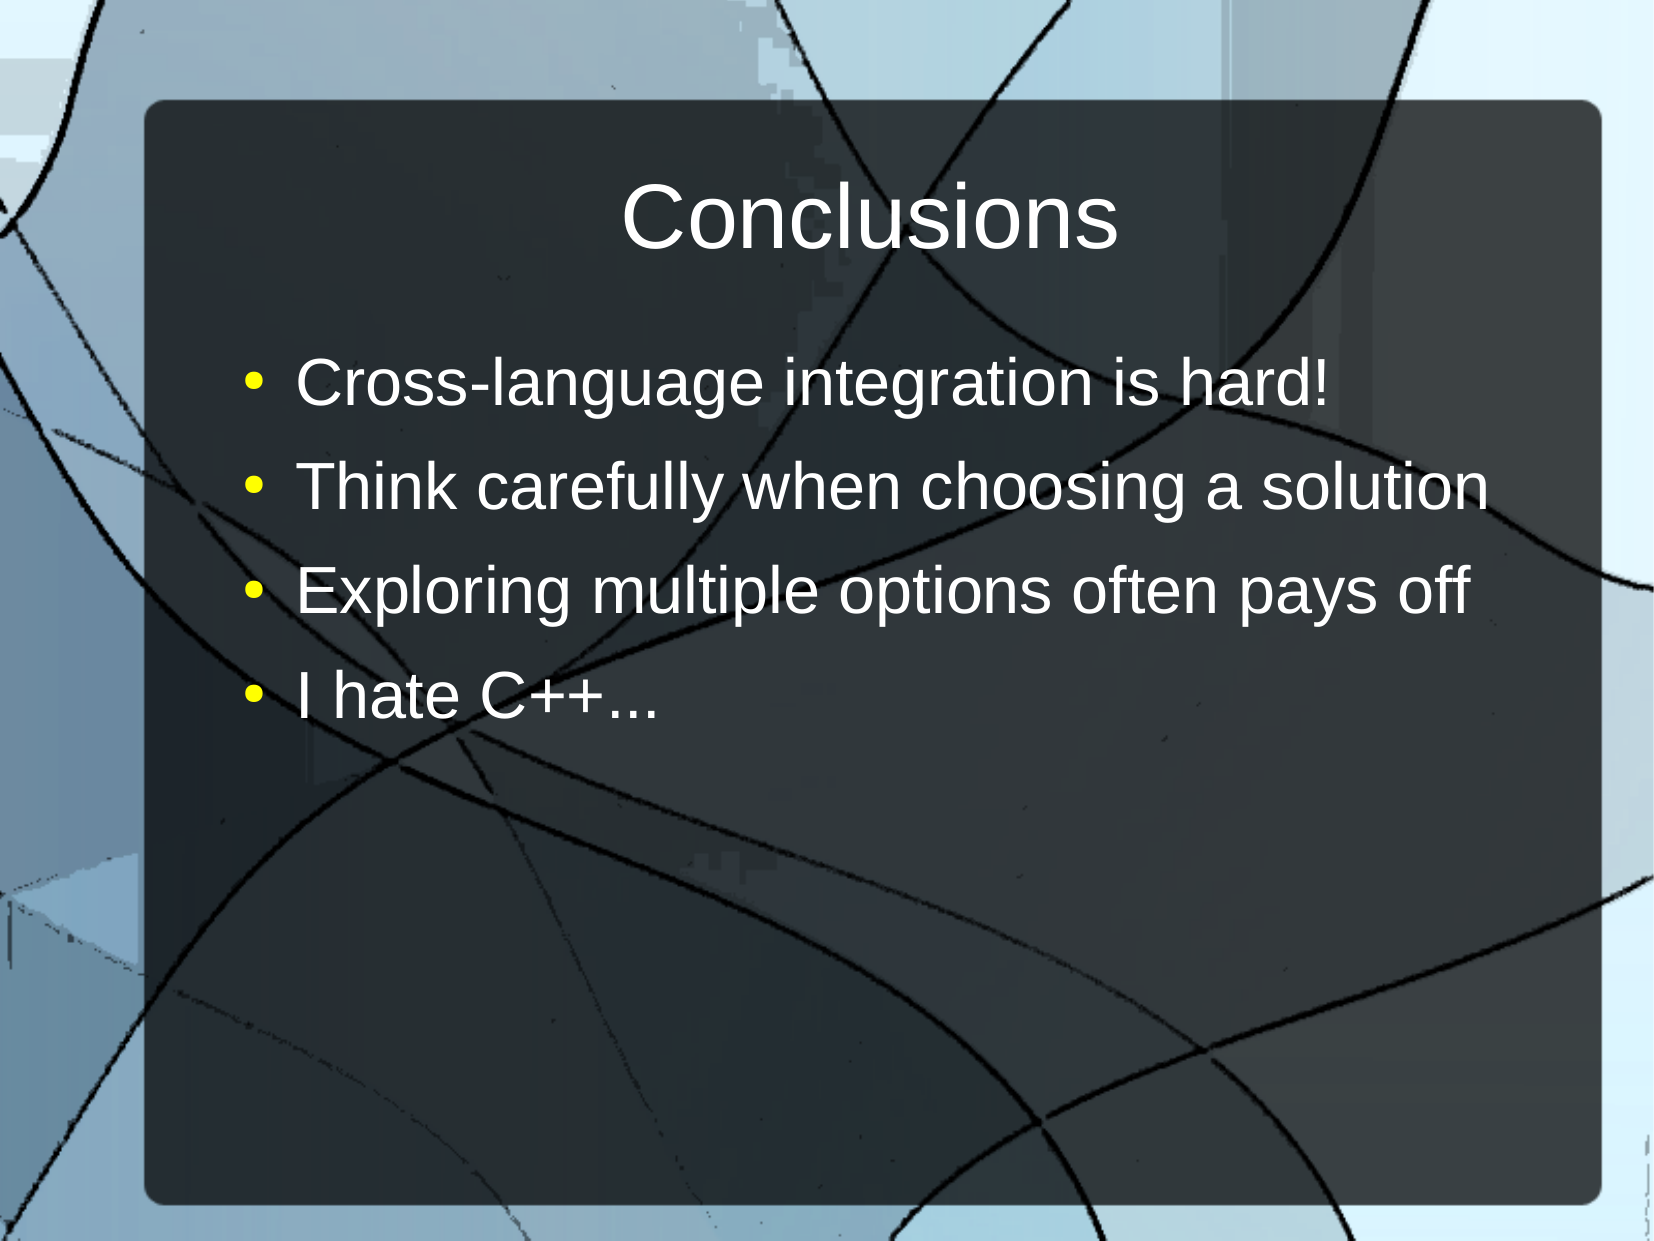

# Conclusions
Cross-language integration is hard!
Think carefully when choosing a solution
Exploring multiple options often pays off
I hate C++...